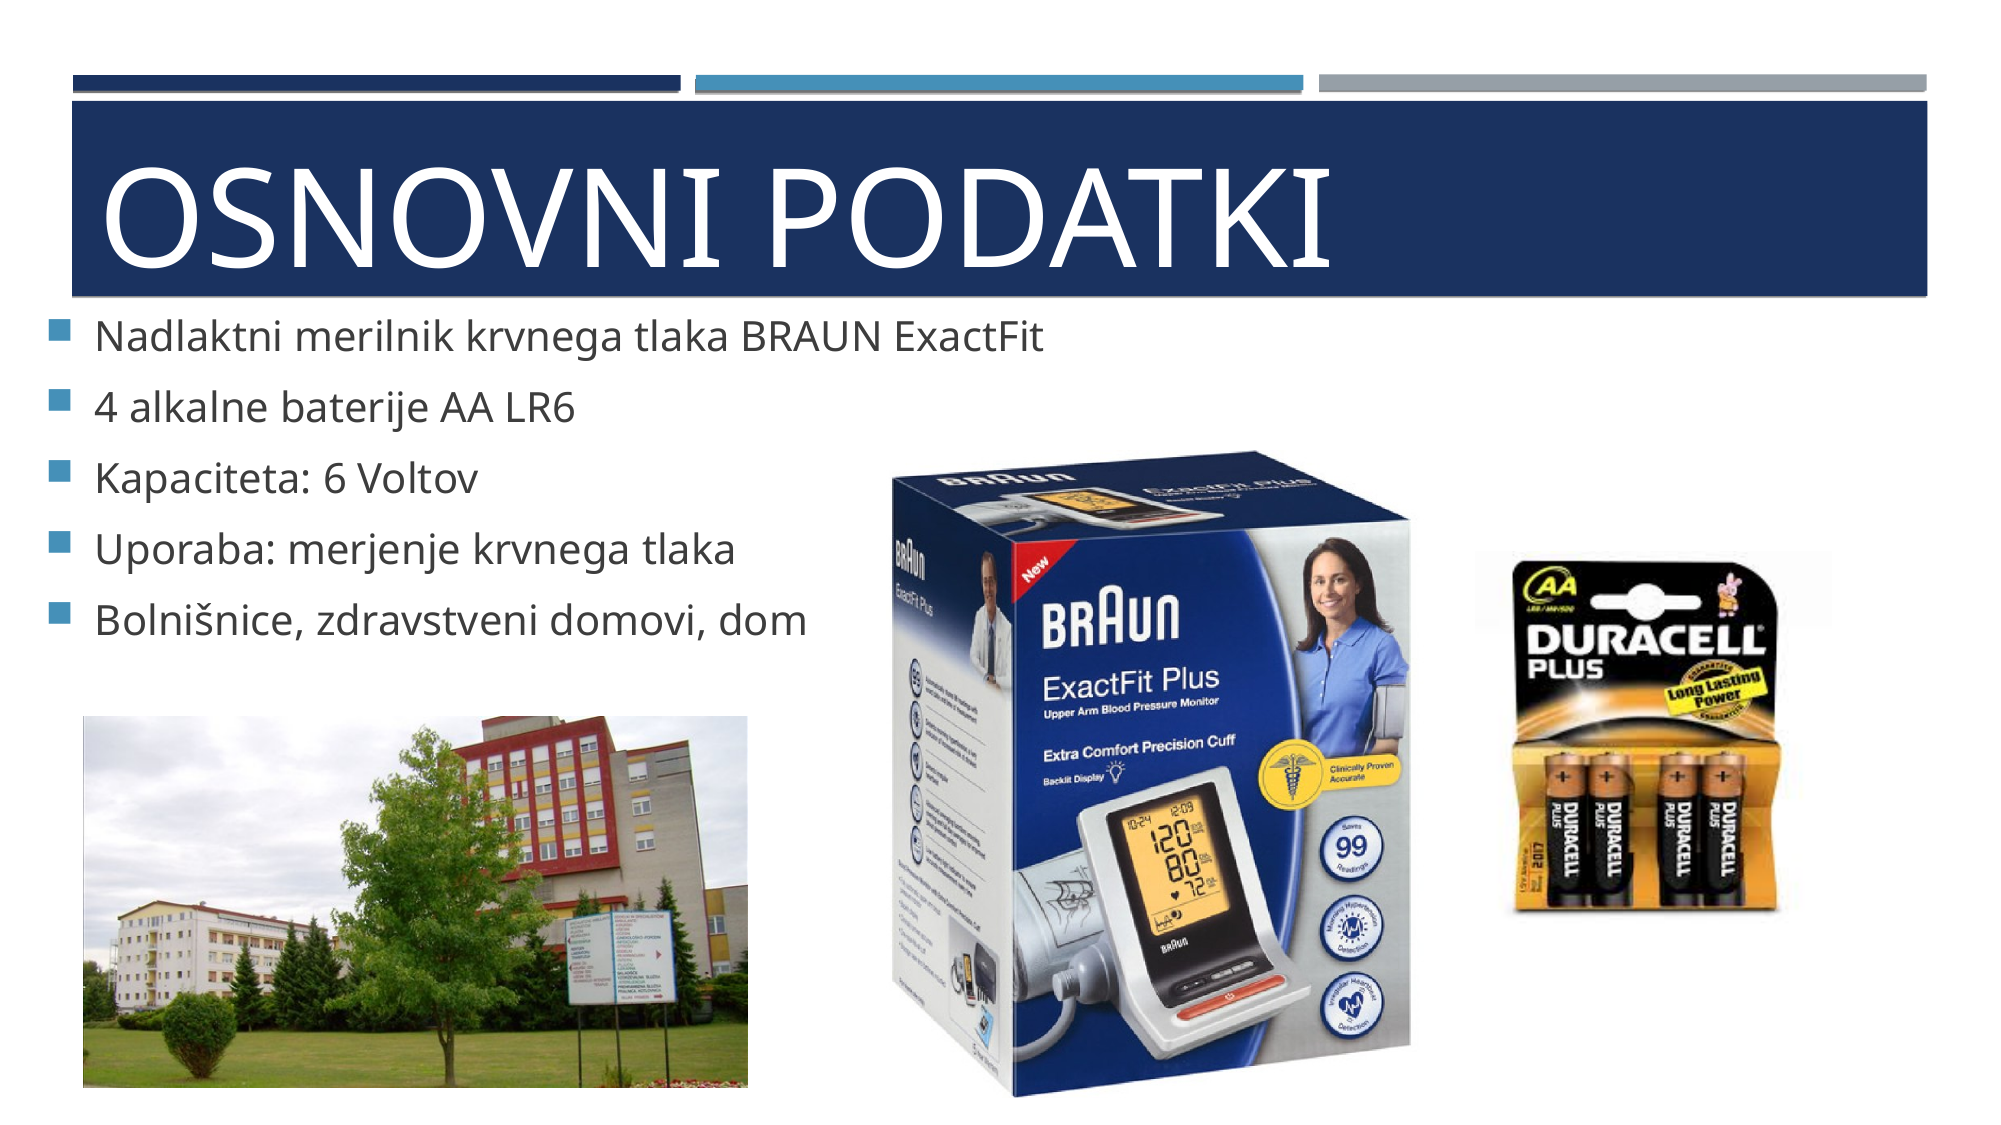

# Osnovni podatki
Nadlaktni merilnik krvnega tlaka BRAUN ExactFit
4 alkalne baterije AA LR6
Kapaciteta: 6 Voltov
Uporaba: merjenje krvnega tlaka
Bolnišnice, zdravstveni domovi, dom